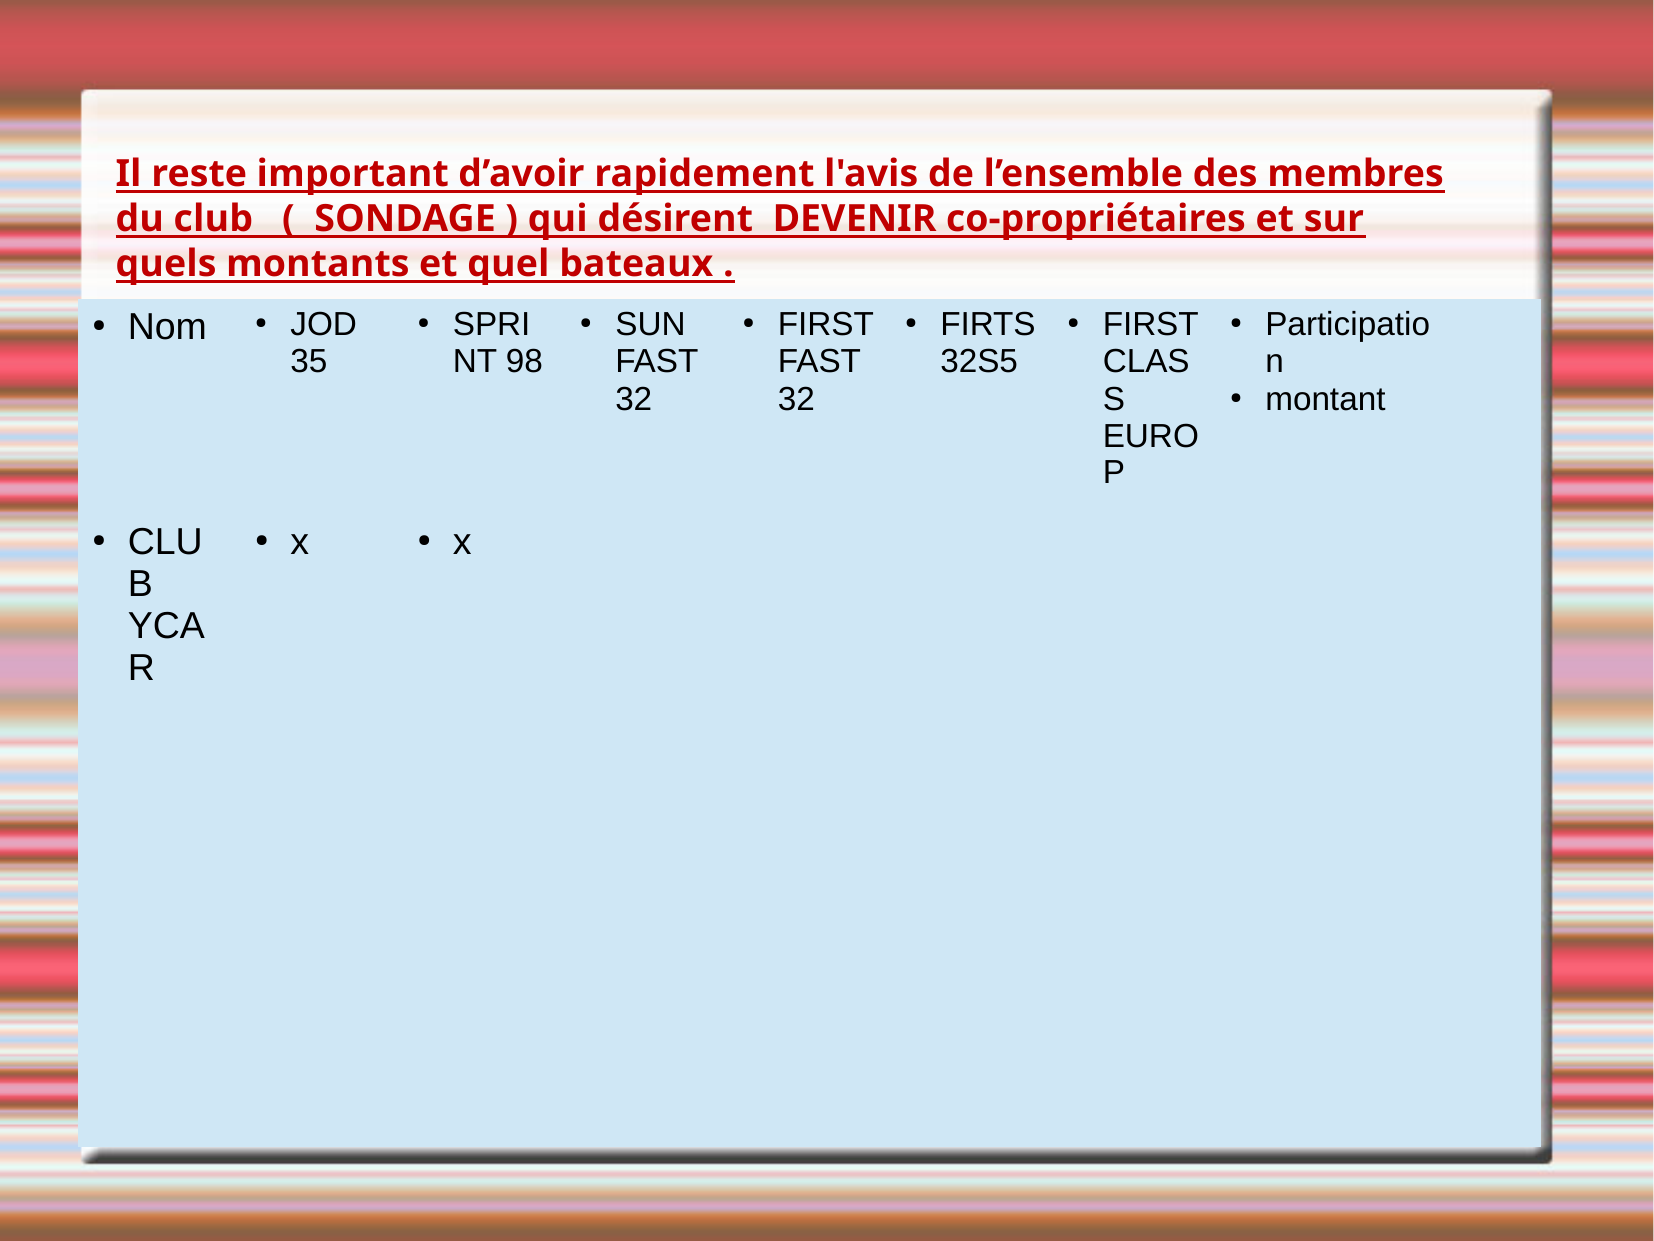

Il reste important d’avoir rapidement l'avis de l’ensemble des membres du club (  SONDAGE ) qui désirent DEVENIR co-propriétaires et sur quels montants et quel bateaux .
| Nom | JOD 35 | SPRINT 98 | SUN FAST 32 | FIRST FAST 32 | FIRTS 32S5 | FIRST CLASS EUROP | Participation montant | |
| --- | --- | --- | --- | --- | --- | --- | --- | --- |
| CLUB YCAR | x | x | | | | | | |
| | | | | | | | | |
| | | | | | | | | |
| | | | | | | | | |
| | | | | | | | | |
| | | | | | | | | |
| | | | | | | | | |